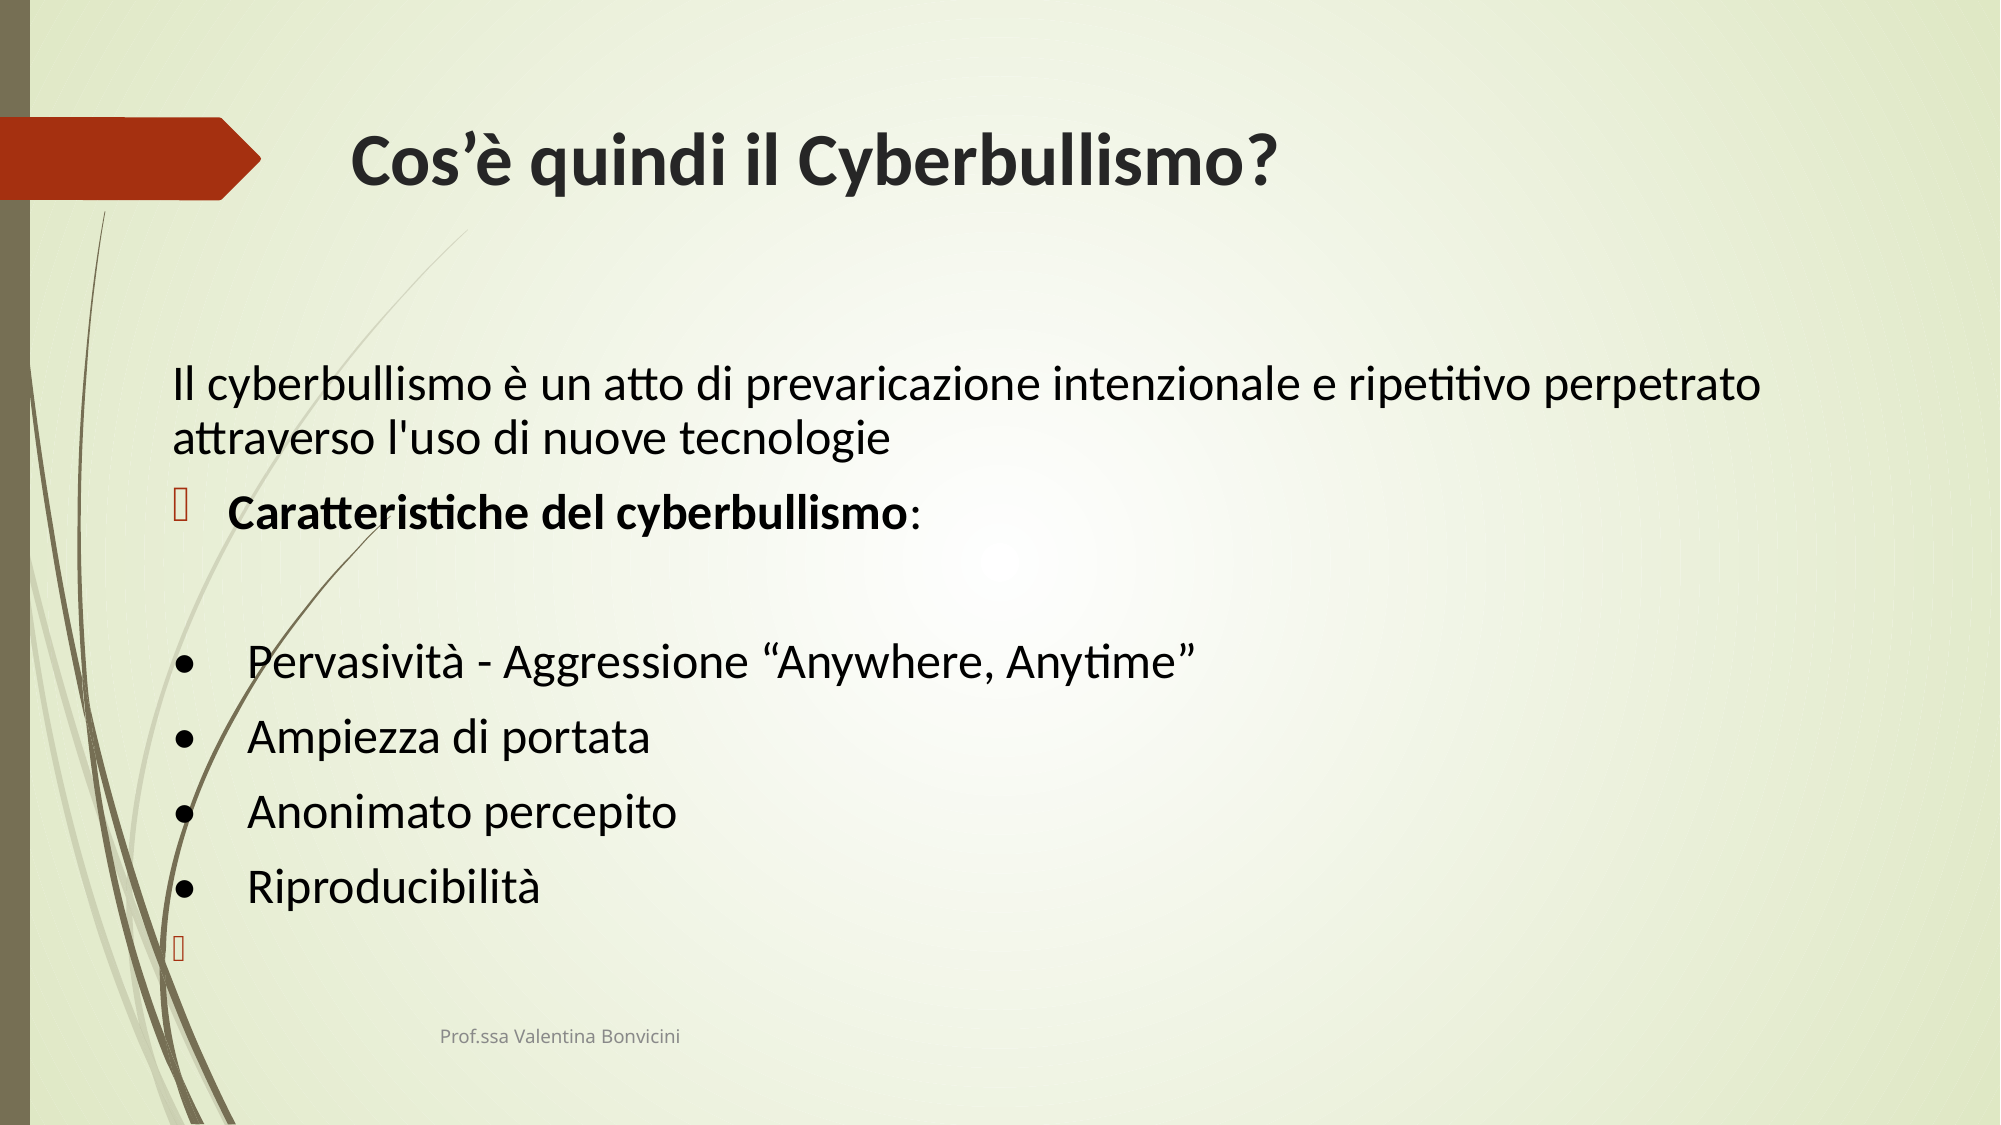

# Cos’è quindi il Cyberbullismo?
Il cyberbullismo è un atto di prevaricazione intenzionale e ripetitivo perpetrato attraverso l'uso di nuove tecnologie
Caratteristiche del cyberbullismo:
•	Pervasività - Aggressione “Anywhere, Anytime”
•	Ampiezza di portata
•	Anonimato percepito
•	Riproducibilità
Prof.ssa Valentina Bonvicini